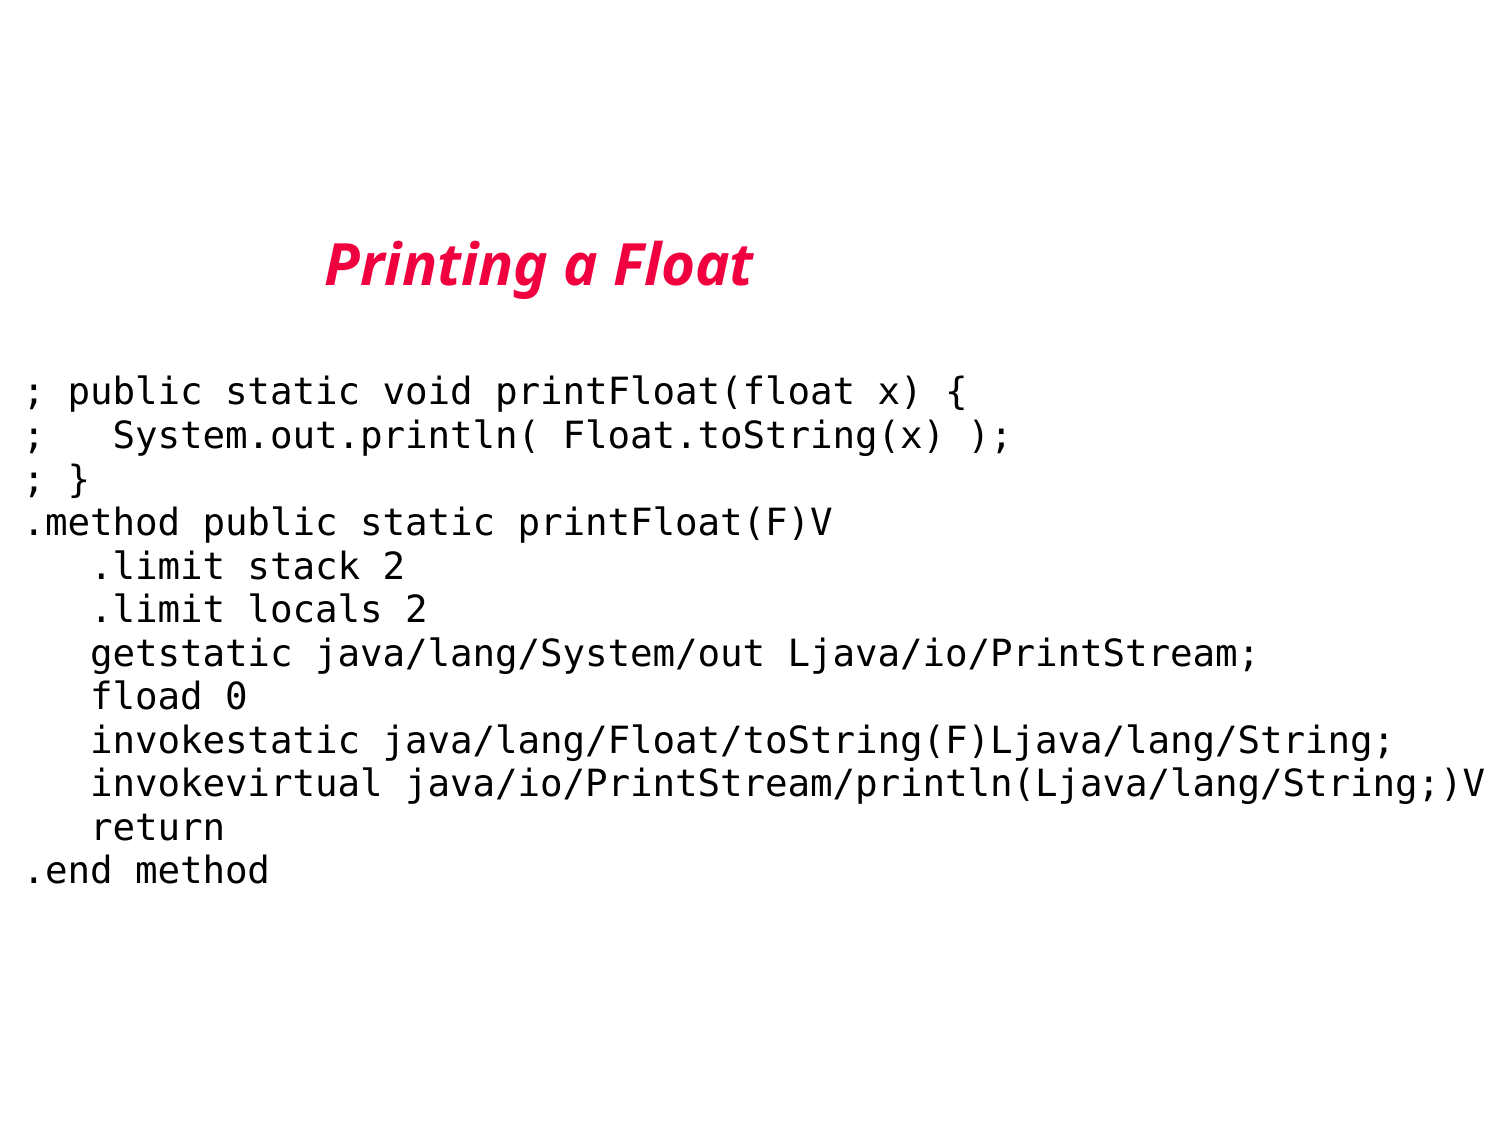

# Printing a Float
; public static void printFloat(float x) {
; System.out.println( Float.toString(x) );
; }
.method public static printFloat(F)V
 .limit stack 2
 .limit locals 2
 getstatic java/lang/System/out Ljava/io/PrintStream;
 fload 0
 invokestatic java/lang/Float/toString(F)Ljava/lang/String;
 invokevirtual java/io/PrintStream/println(Ljava/lang/String;)V
 return
.end method
12